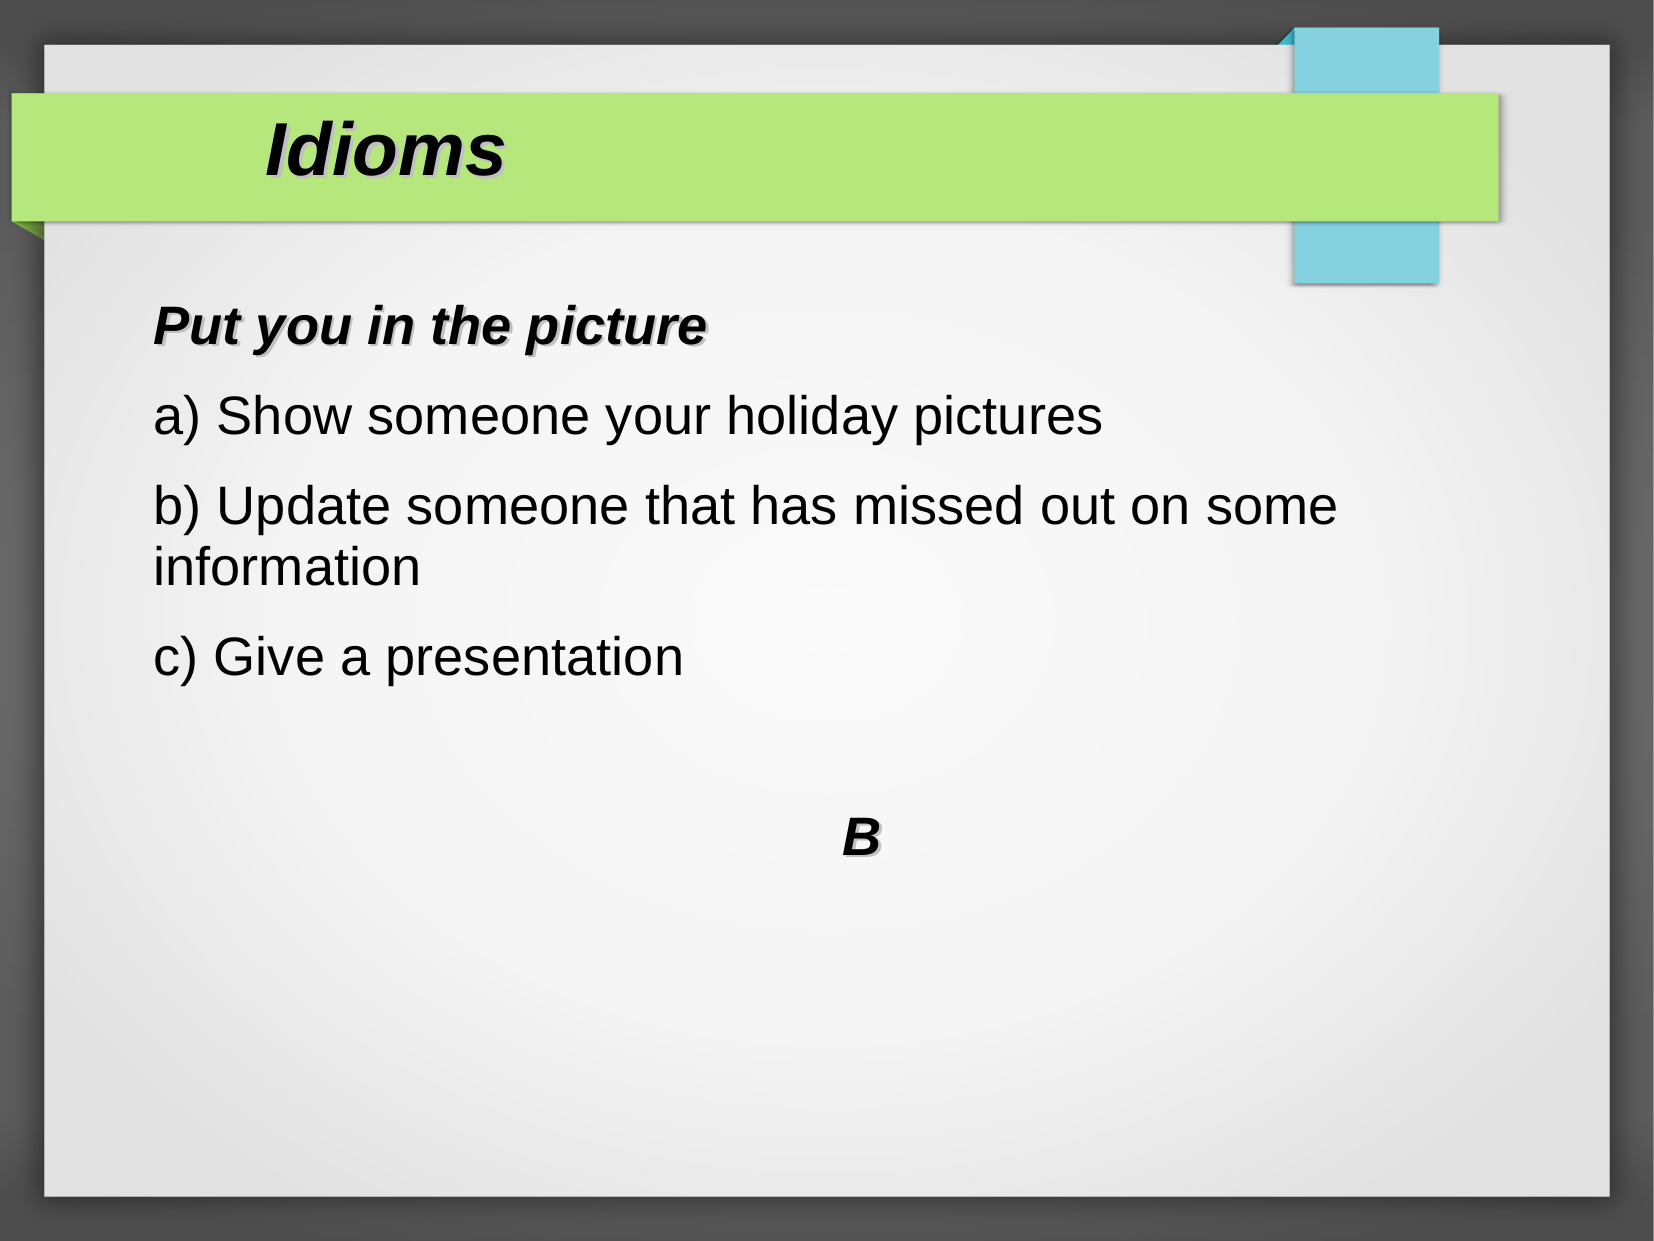

# Idioms
Put you in the picture
a) Show someone your holiday pictures
b) Update someone that has missed out on some information
c) Give a presentation
B